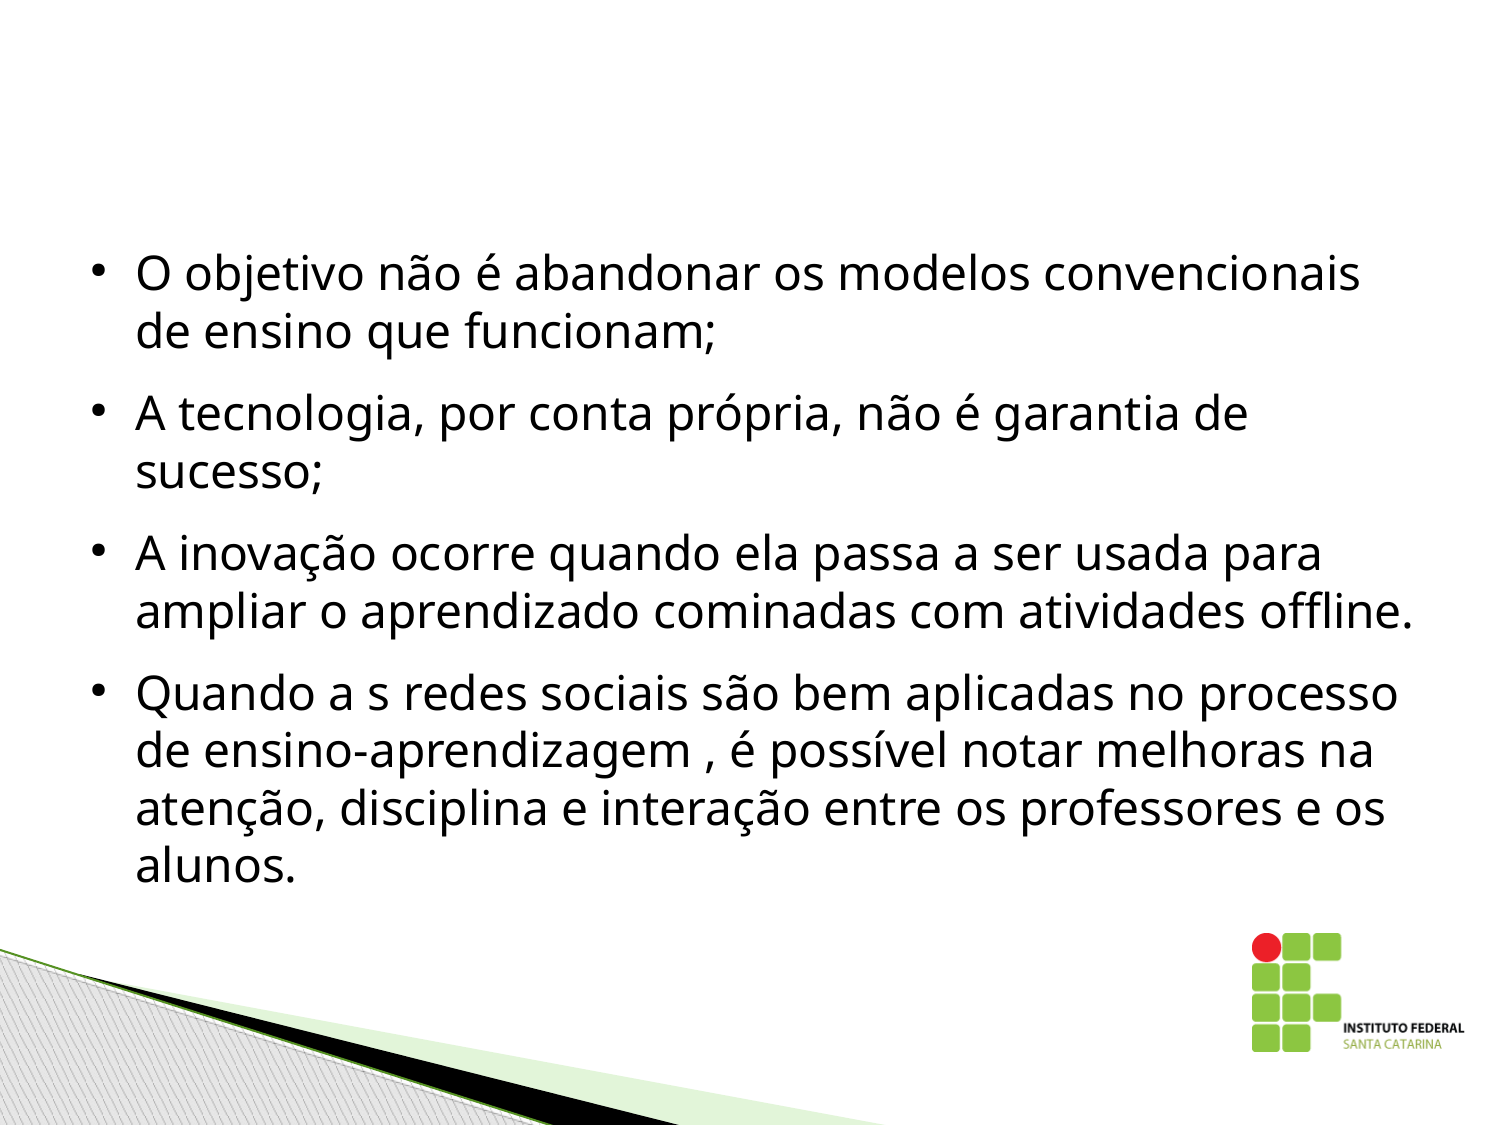

#
O objetivo não é abandonar os modelos convencionais de ensino que funcionam;
A tecnologia, por conta própria, não é garantia de sucesso;
A inovação ocorre quando ela passa a ser usada para ampliar o aprendizado cominadas com atividades offline.
Quando a s redes sociais são bem aplicadas no processo de ensino-aprendizagem , é possível notar melhoras na atenção, disciplina e interação entre os professores e os alunos.